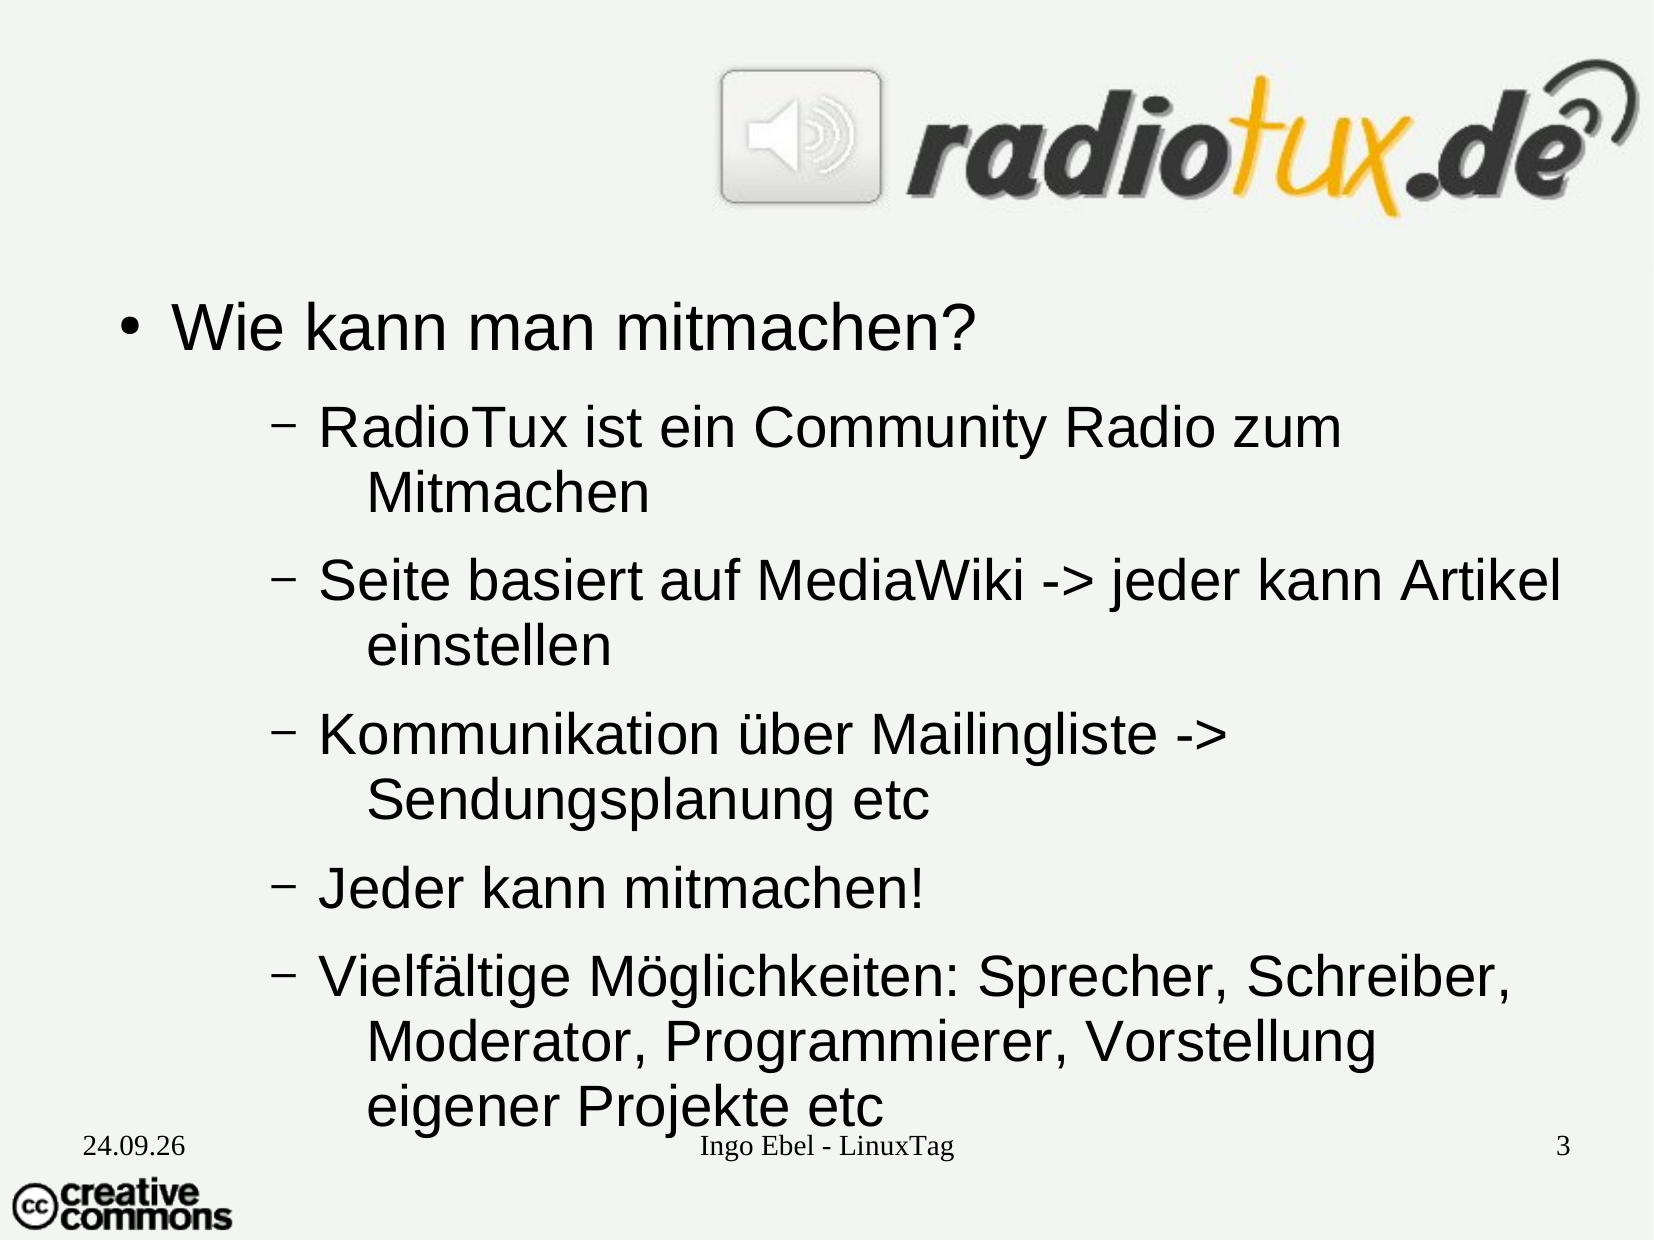

#
Wie kann man mitmachen?
RadioTux ist ein Community Radio zum Mitmachen
Seite basiert auf MediaWiki -> jeder kann Artikel einstellen
Kommunikation über Mailingliste -> Sendungsplanung etc
Jeder kann mitmachen!
Vielfältige Möglichkeiten: Sprecher, Schreiber, Moderator, Programmierer, Vorstellung eigener Projekte etc
Ingo Ebel - LinuxTag
3